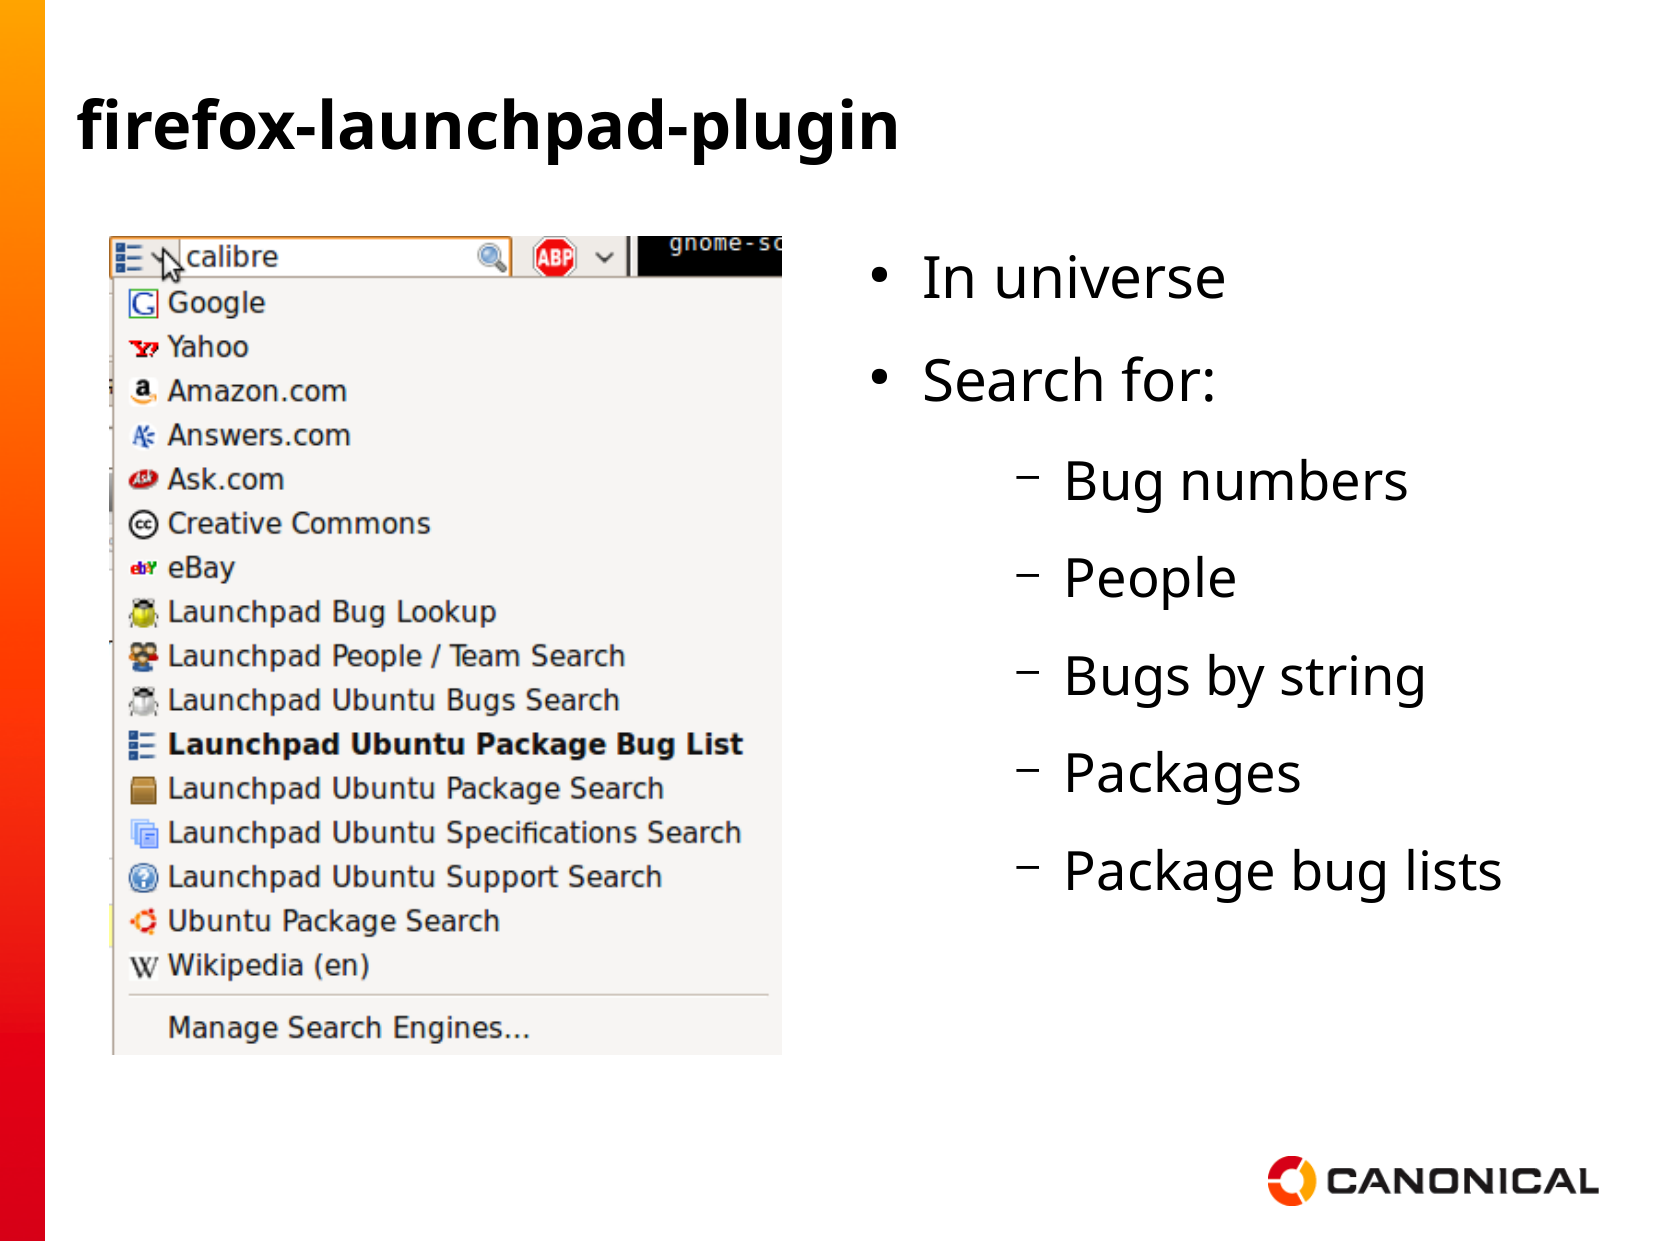

# firefox-launchpad-plugin
In universe
Search for:
Bug numbers
People
Bugs by string
Packages
Package bug lists